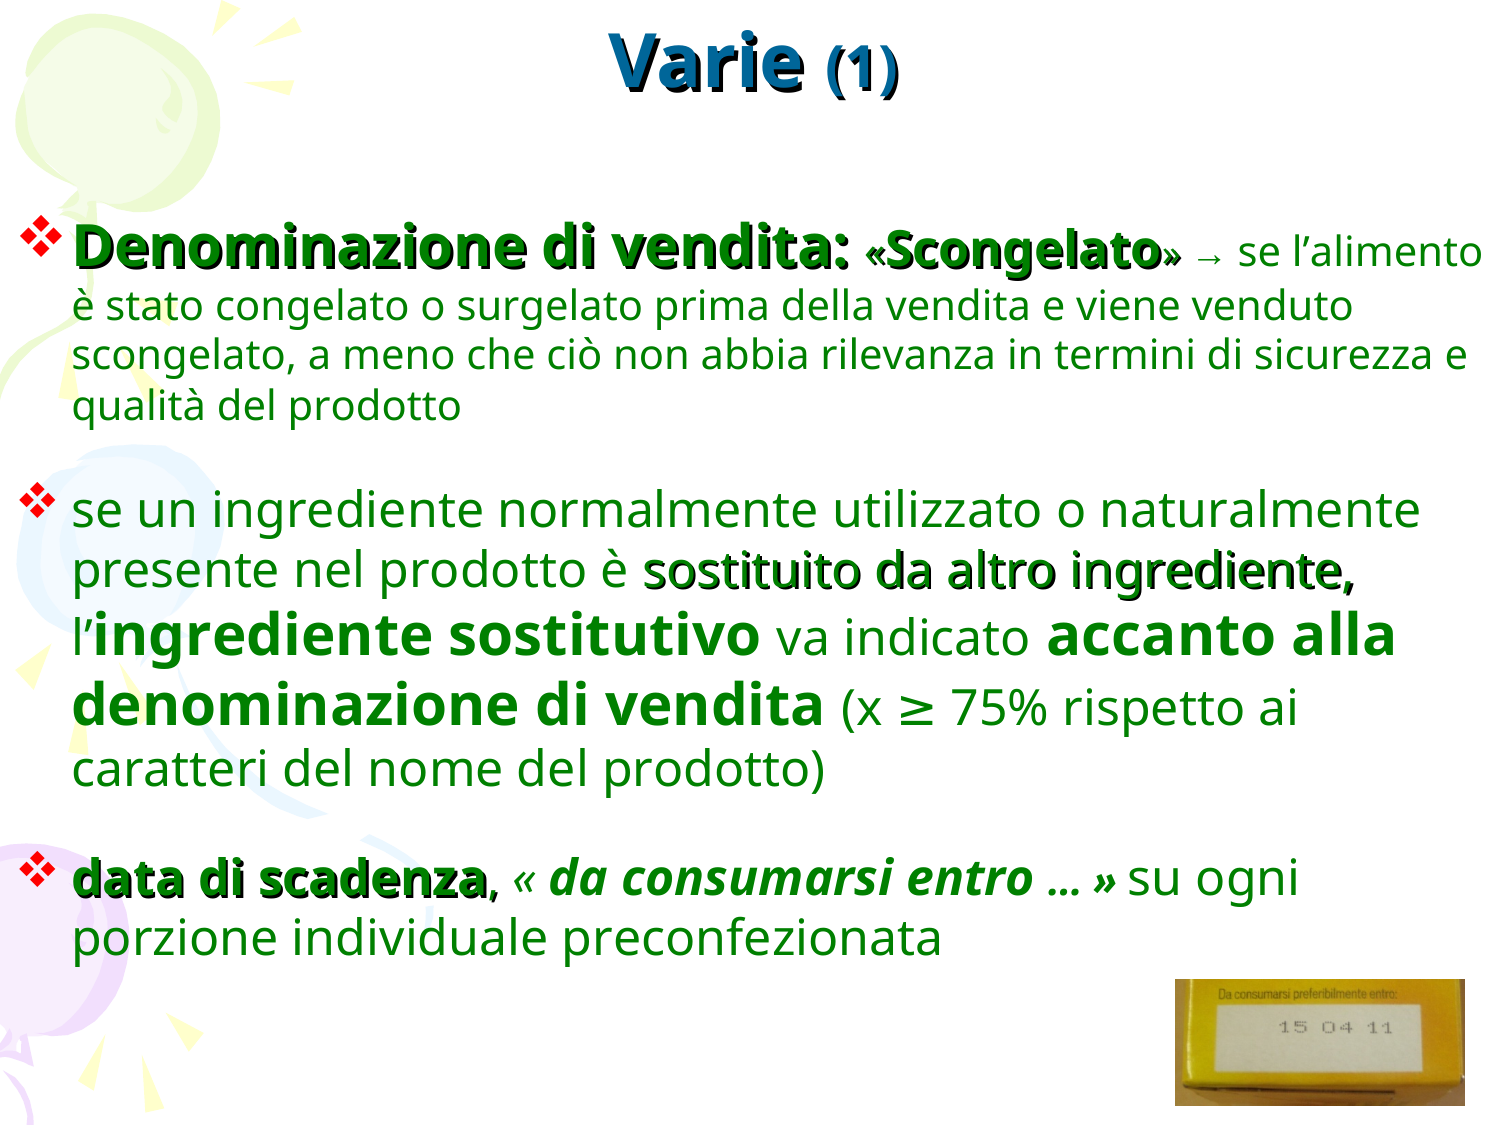

# Varie (1)
Denominazione di vendita: «Scongelato» → se l’alimento è stato congelato o surgelato prima della vendita e viene venduto scongelato, a meno che ciò non abbia rilevanza in termini di sicurezza e qualità del prodotto
se un ingrediente normalmente utilizzato o naturalmente presente nel prodotto è sostituito da altro ingrediente, l’ingrediente sostitutivo va indicato accanto alla denominazione di vendita (x ≥ 75% rispetto ai caratteri del nome del prodotto)
data di scadenza, « da consumarsi entro … » su ogni porzione individuale preconfezionata